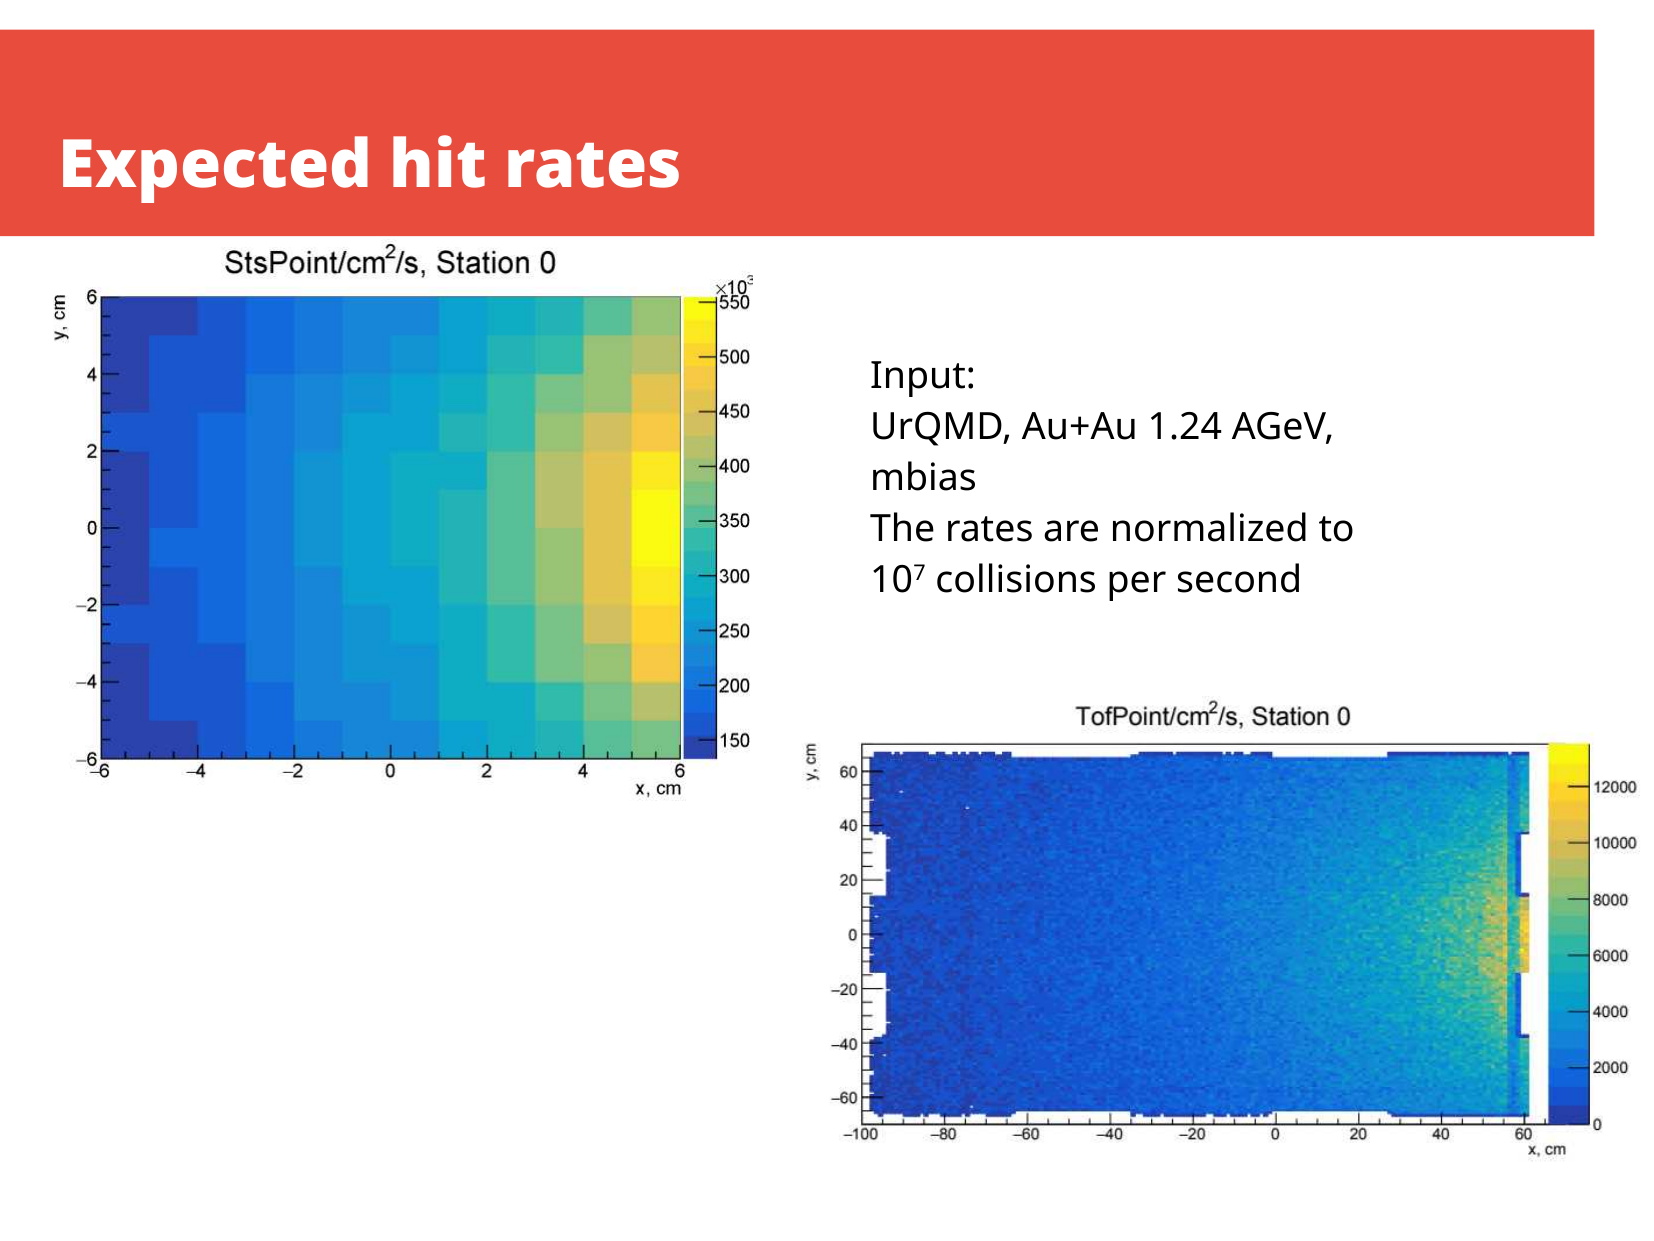

# Expected hit rates
Input:
UrQMD, Au+Au 1.24 AGeV, mbias
The rates are normalized to 107 collisions per second